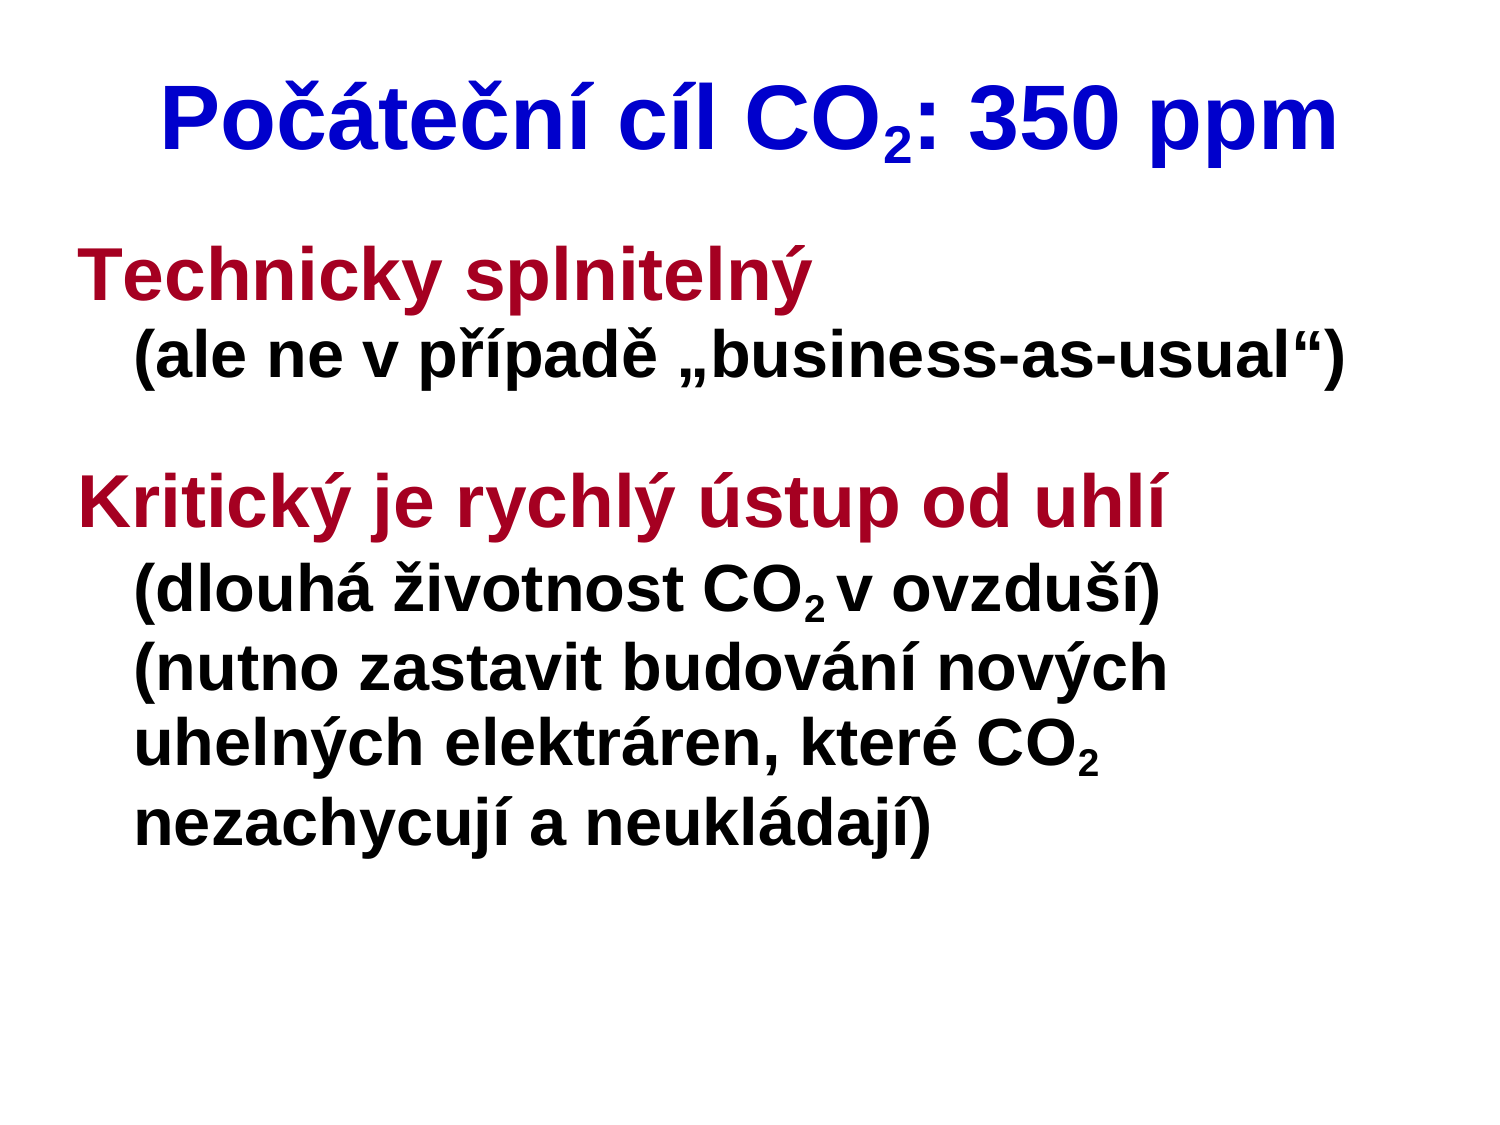

# Počáteční cíl CO2: 350 ppm
Technicky splnitelný
	(ale ne v případě „business-as-usual“)
Kritický je rychlý ústup od uhlí
	(dlouhá životnost CO2 v ovzduší)
	(nutno zastavit budování nových uhelných elektráren, které CO2 nezachycují a neukládají)